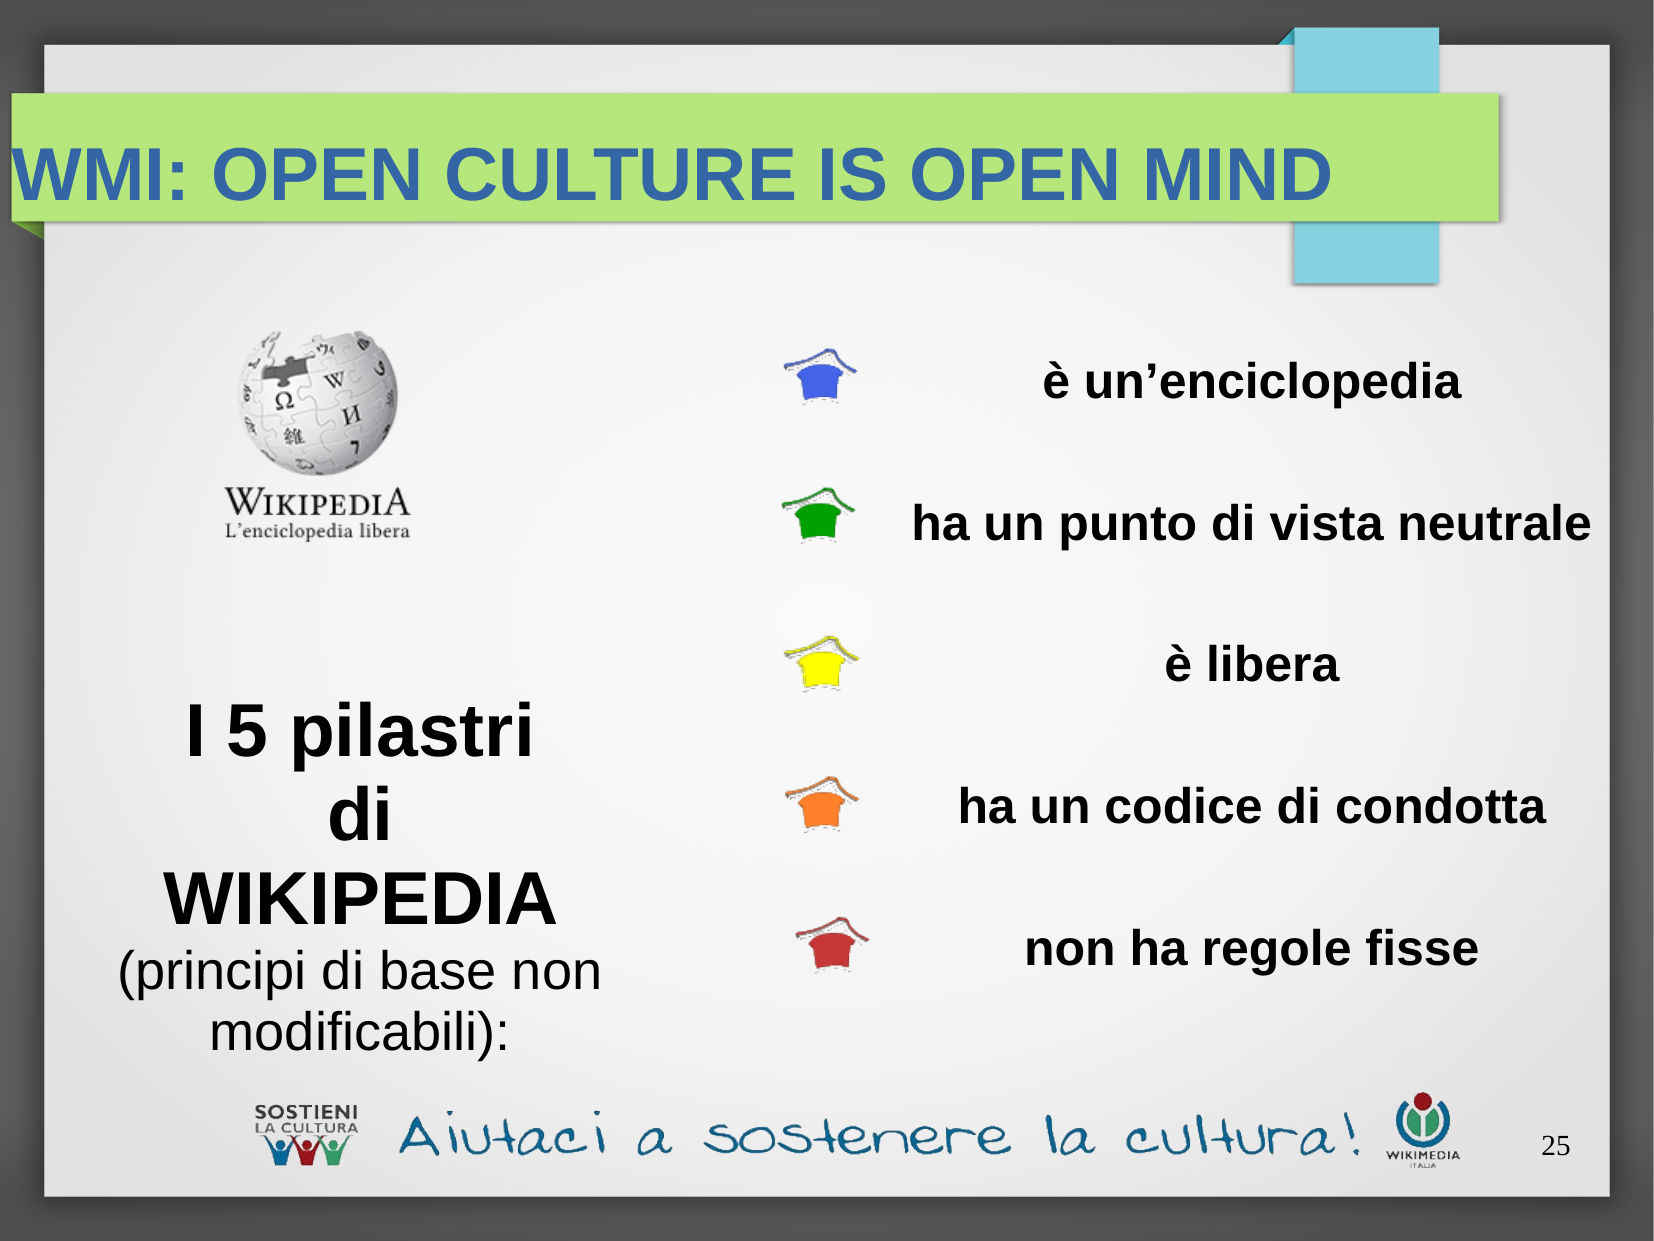

# WMI: OPEN CULTURE IS OPEN MIND
è un’enciclopedia
ha un punto di vista neutrale
I 5 pilastri
di
 WIKIPEDIA
(principi di base non modificabili):
è libera
ha un codice di condotta
non ha regole fisse
25